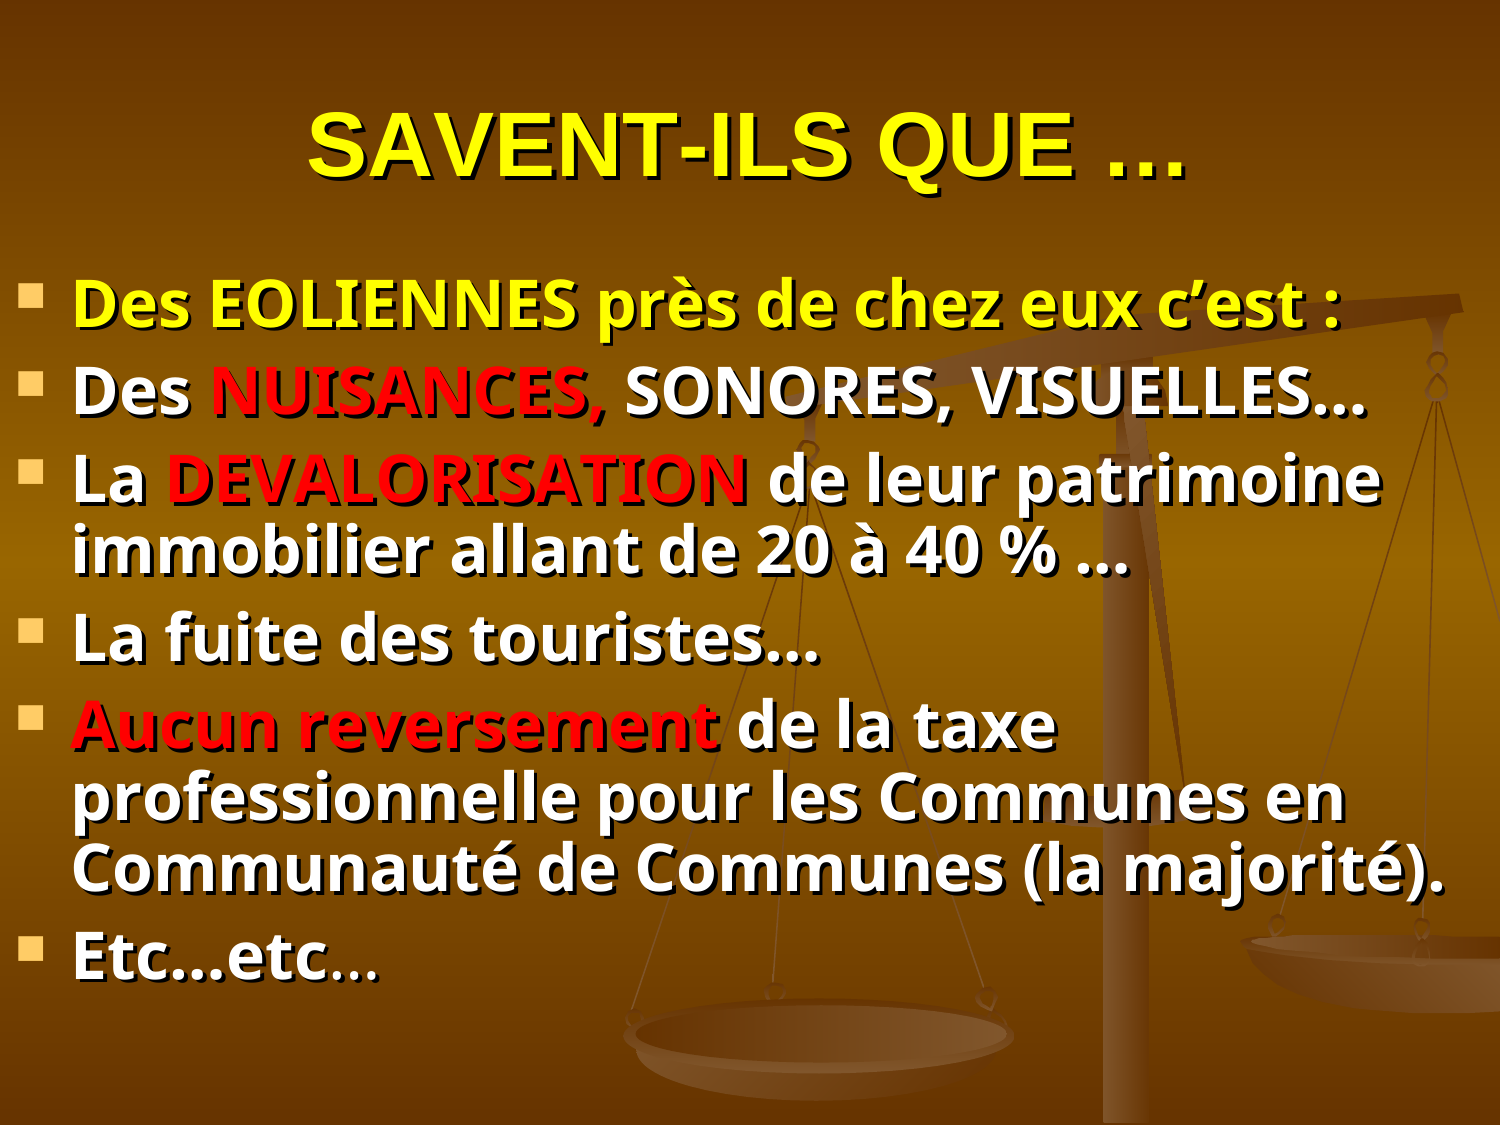

# SAVENT-ILS QUE …
Des EOLIENNES près de chez eux c’est :
Des NUISANCES, SONORES, VISUELLES…
La DEVALORISATION de leur patrimoine immobilier allant de 20 à 40 % …
La fuite des touristes…
Aucun reversement de la taxe professionnelle pour les Communes en Communauté de Communes (la majorité).
Etc…etc…